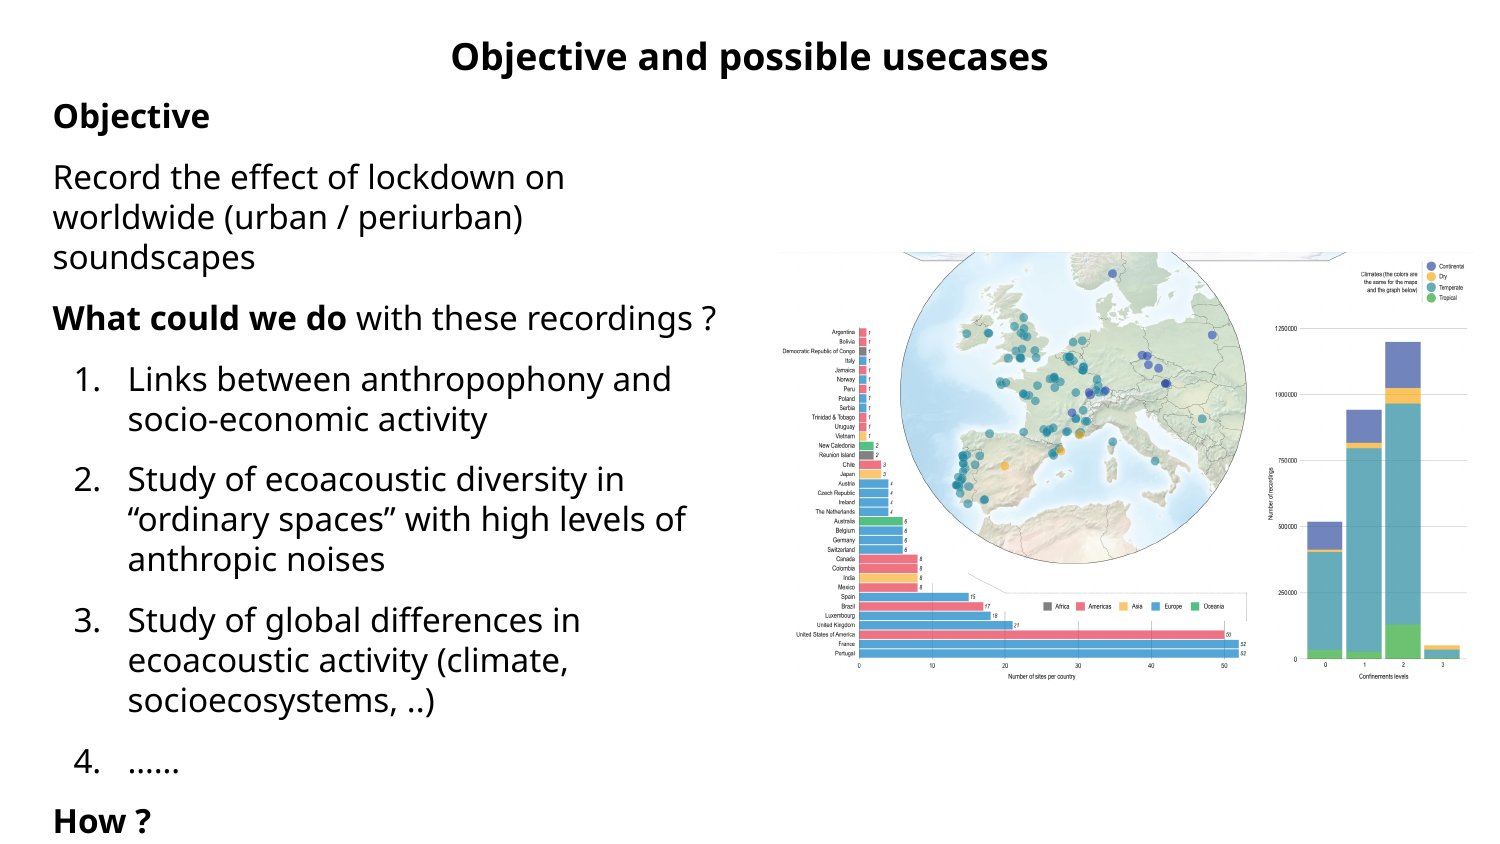

Objective and possible usecases
Objective
Record the effect of lockdown on worldwide (urban / periurban) soundscapes
What could we do with these recordings ?
Links between anthropophony and socio-economic activity
Study of ecoacoustic diversity in “ordinary spaces” with high levels of anthropic noises
Study of global differences in ecoacoustic activity (climate, socioecosystems, ..)
……
How ?